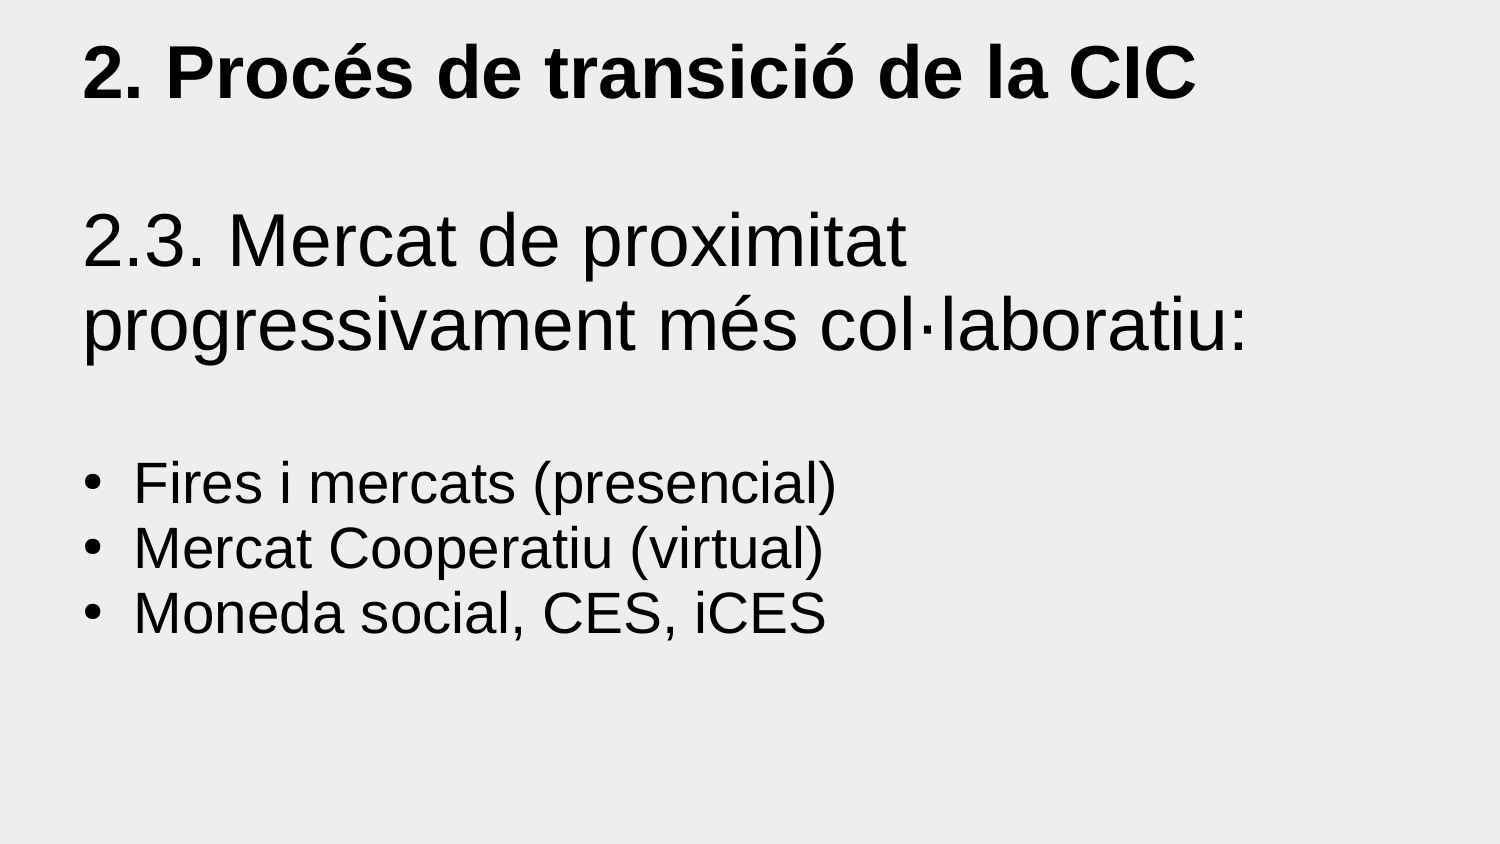

2. Procés de transició de la CIC
2.3. Mercat de proximitat progressivament més col·laboratiu:
 Fires i mercats (presencial)
 Mercat Cooperatiu (virtual)
 Moneda social, CES, iCES